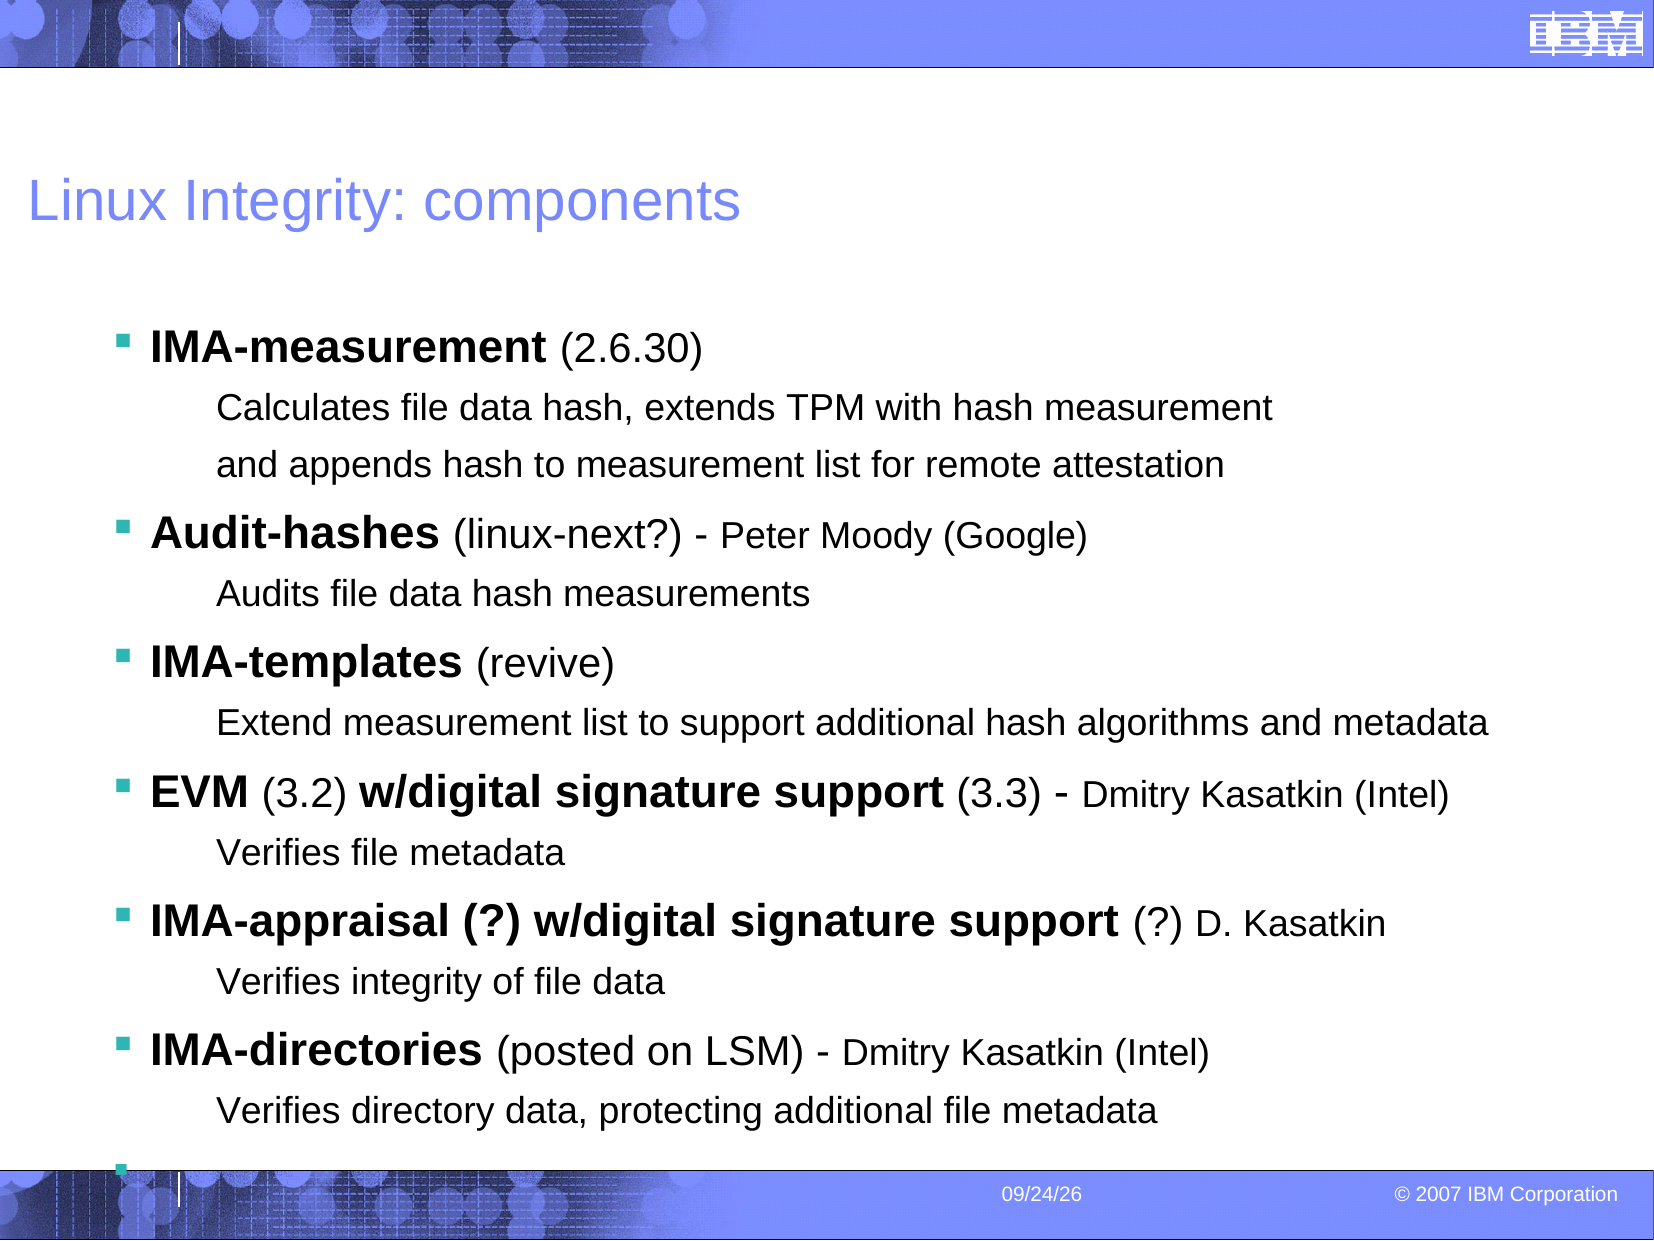

# Linux Integrity: components
IMA-measurement (2.6.30)
Calculates file data hash, extends TPM with hash measurement
and appends hash to measurement list for remote attestation
Audit-hashes (linux-next?) - Peter Moody (Google)
Audits file data hash measurements
IMA-templates (revive)
Extend measurement list to support additional hash algorithms and metadata
EVM (3.2) w/digital signature support (3.3) - Dmitry Kasatkin (Intel)
Verifies file metadata
IMA-appraisal (?) w/digital signature support (?) D. Kasatkin
Verifies integrity of file data
IMA-directories (posted on LSM) - Dmitry Kasatkin (Intel)
Verifies directory data, protecting additional file metadata